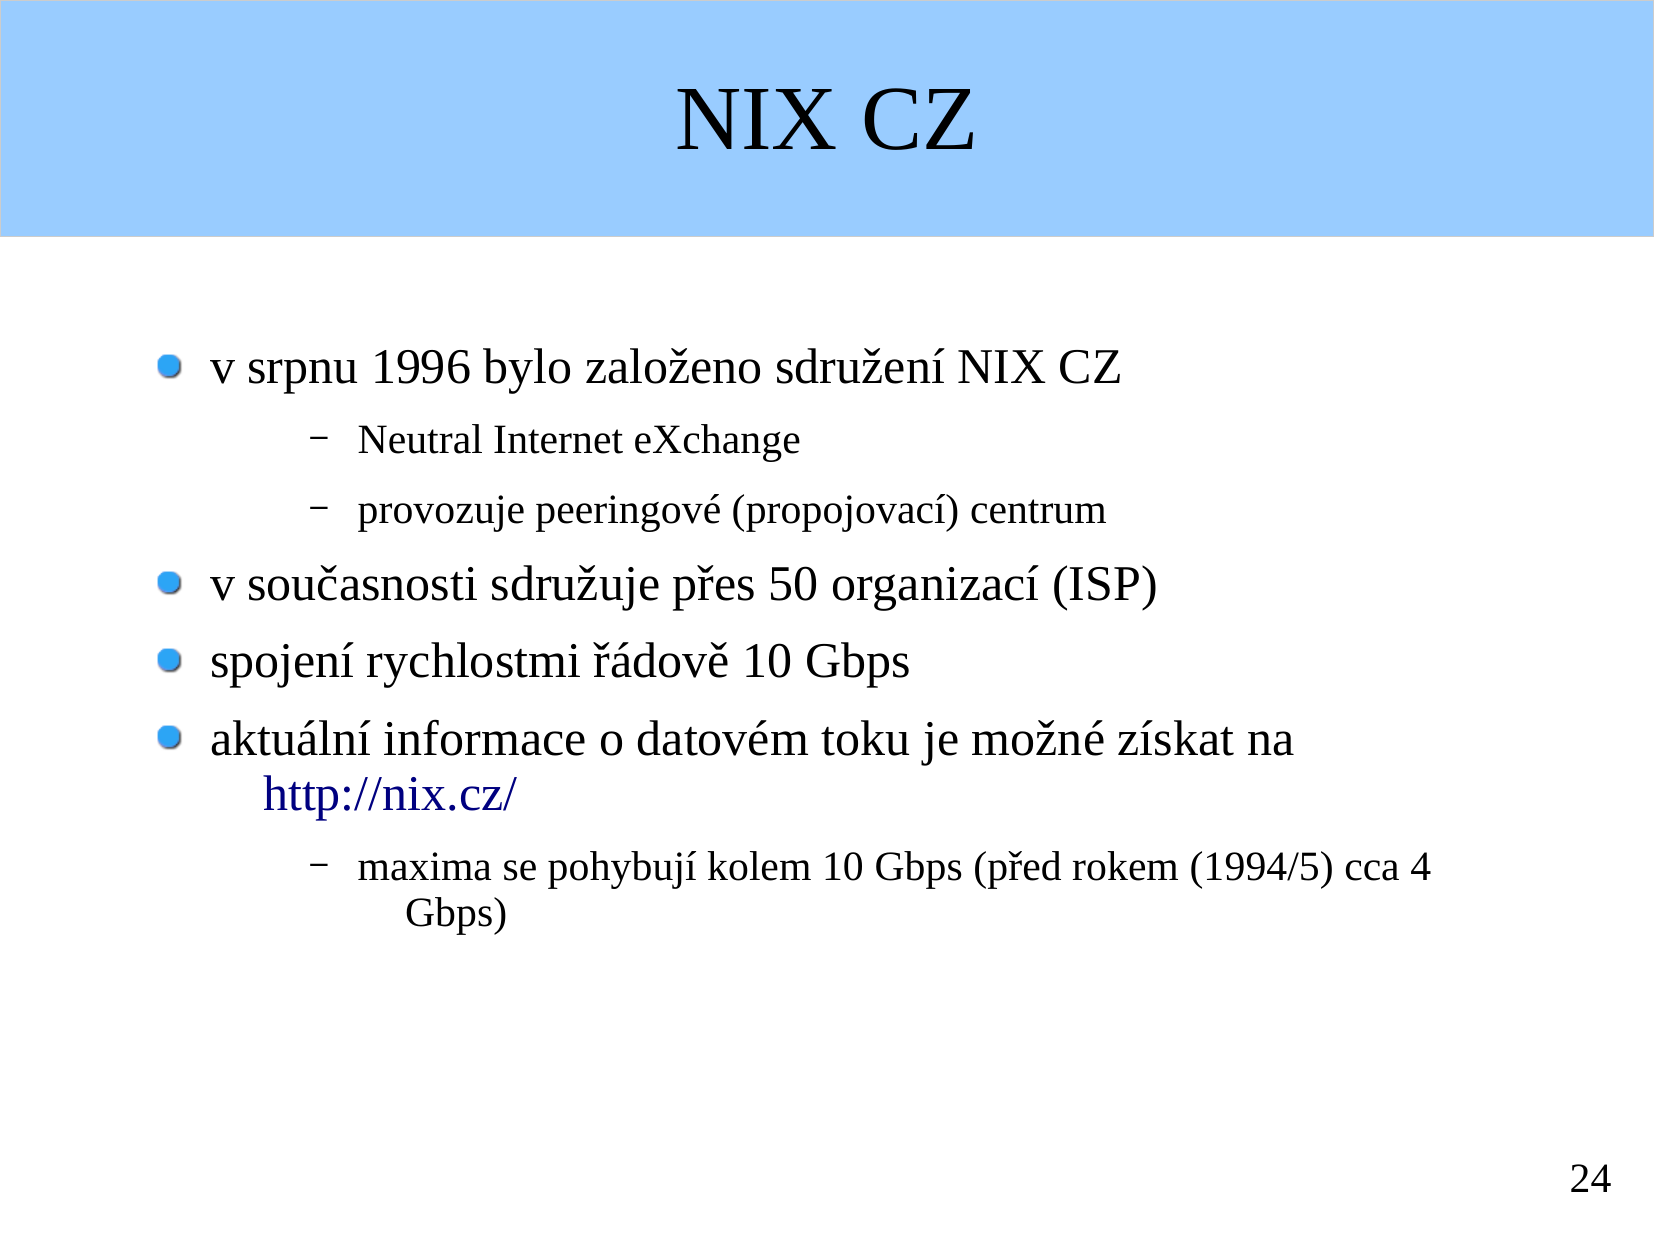

# NIX CZ
v srpnu 1996 bylo založeno sdružení NIX CZ
Neutral Internet eXchange
provozuje peeringové (propojovací) centrum
v současnosti sdružuje přes 50 organizací (ISP)
spojení rychlostmi řádově 10 Gbps
aktuální informace o datovém toku je možné získat na http://nix.cz/
maxima se pohybují kolem 10 Gbps (před rokem (1994/5) cca 4 Gbps)